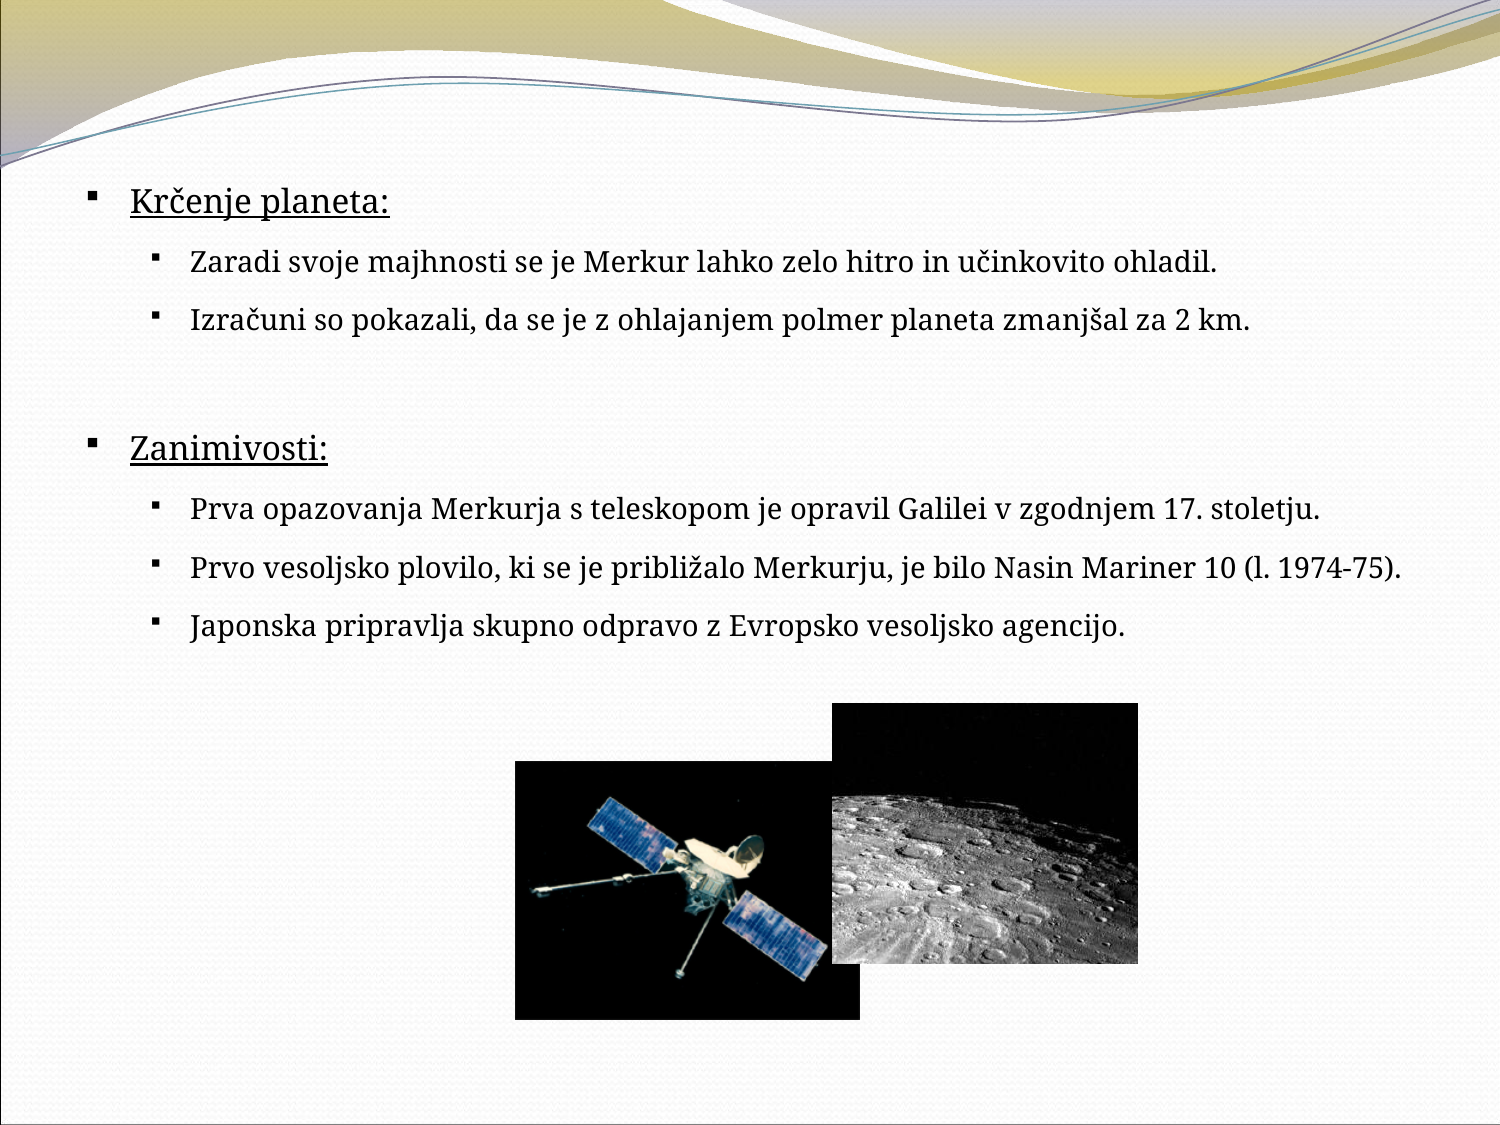

# Krčenje planeta:
Zaradi svoje majhnosti se je Merkur lahko zelo hitro in učinkovito ohladil.
Izračuni so pokazali, da se je z ohlajanjem polmer planeta zmanjšal za 2 km.
Zanimivosti:
Prva opazovanja Merkurja s teleskopom je opravil Galilei v zgodnjem 17. stoletju.
Prvo vesoljsko plovilo, ki se je približalo Merkurju, je bilo Nasin Mariner 10 (l. 1974-75).
Japonska pripravlja skupno odpravo z Evropsko vesoljsko agencijo.